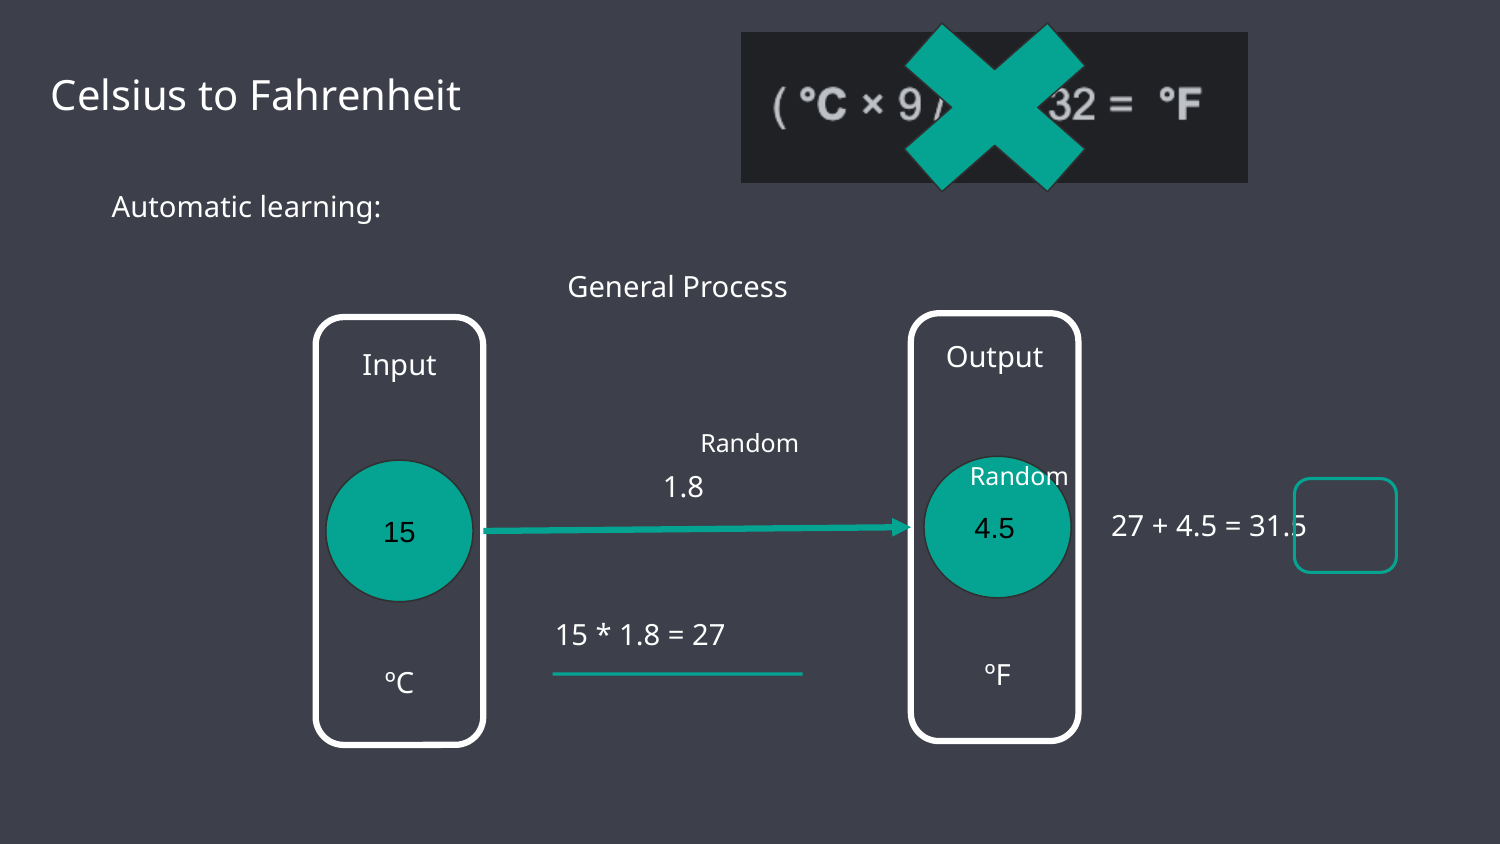

Celsius to Fahrenheit
Automatic learning:
General Process
4.5
Output
Input
Random
Random
1.8
15
27 + 4.5 = 31.5
15 * 1.8 = 27
ºF
ºC